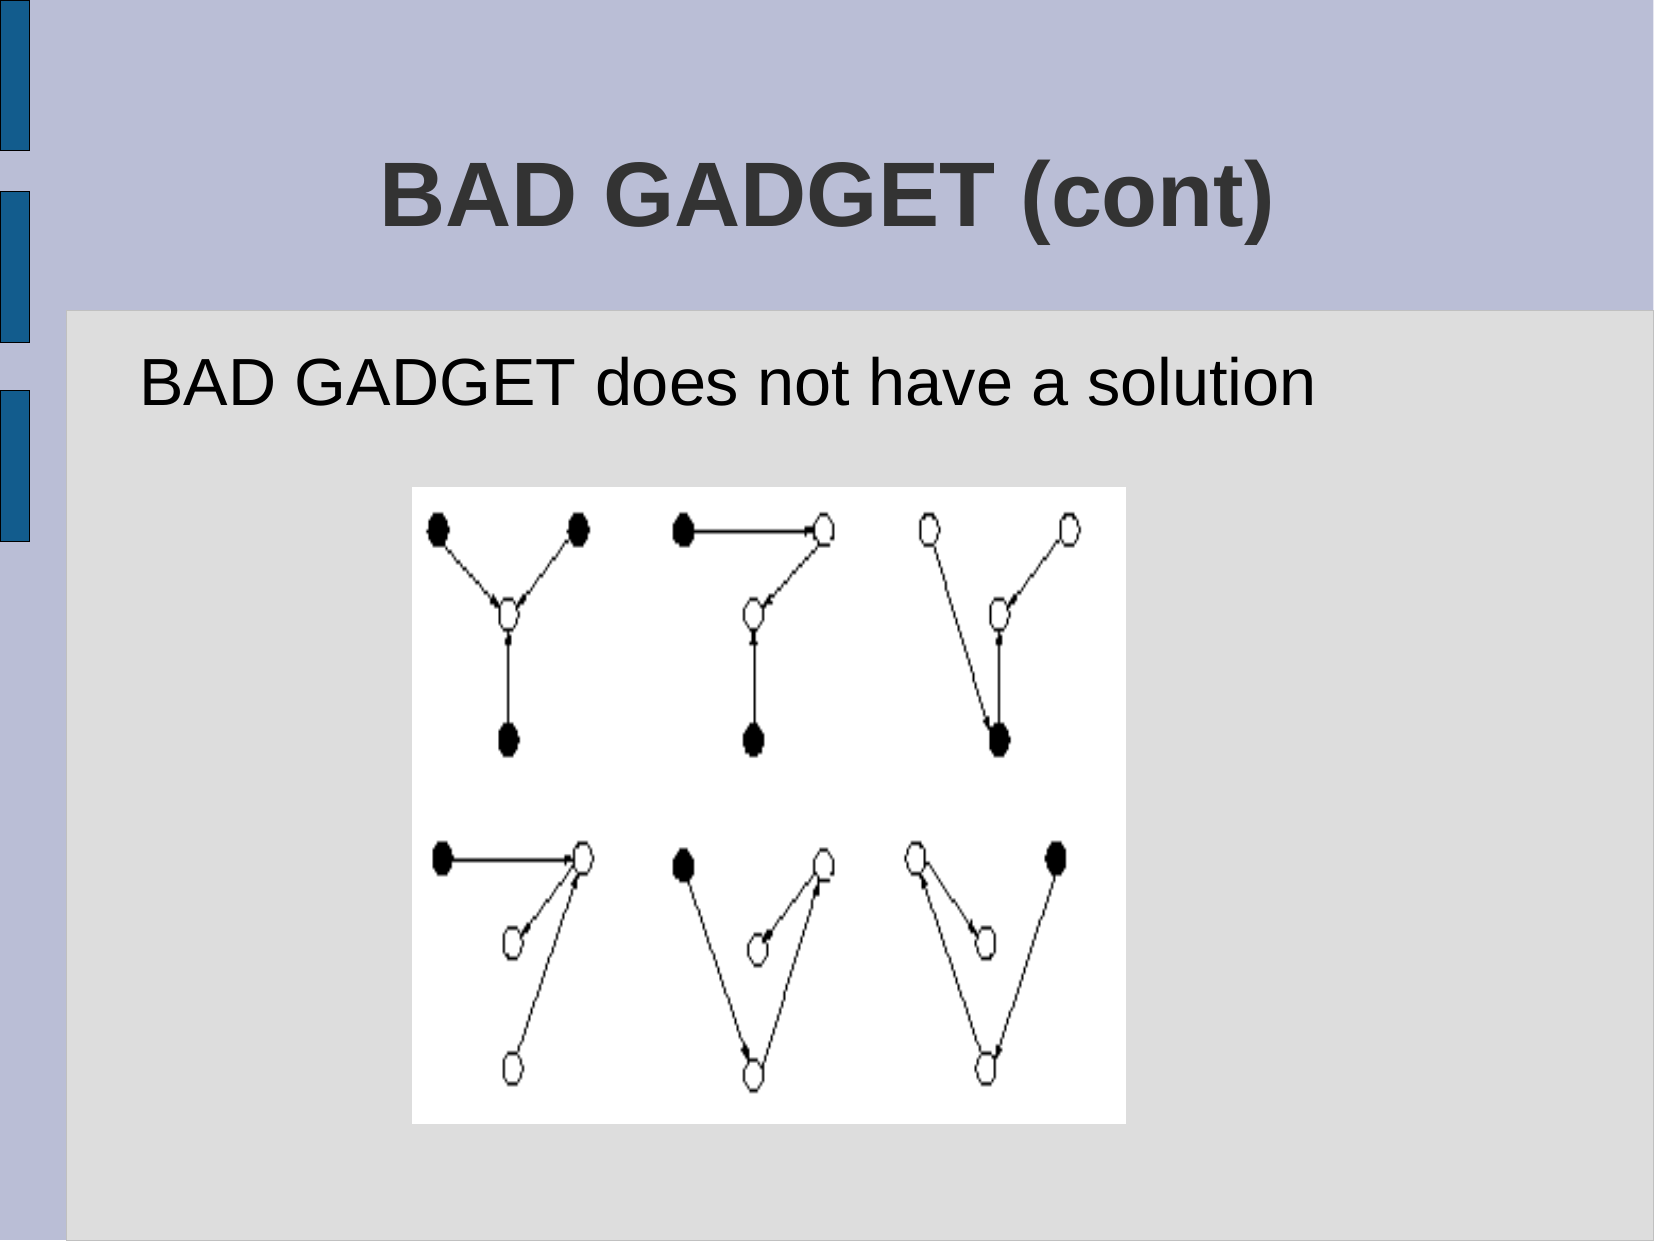

# BAD GADGET (cont)
BAD GADGET does not have a solution